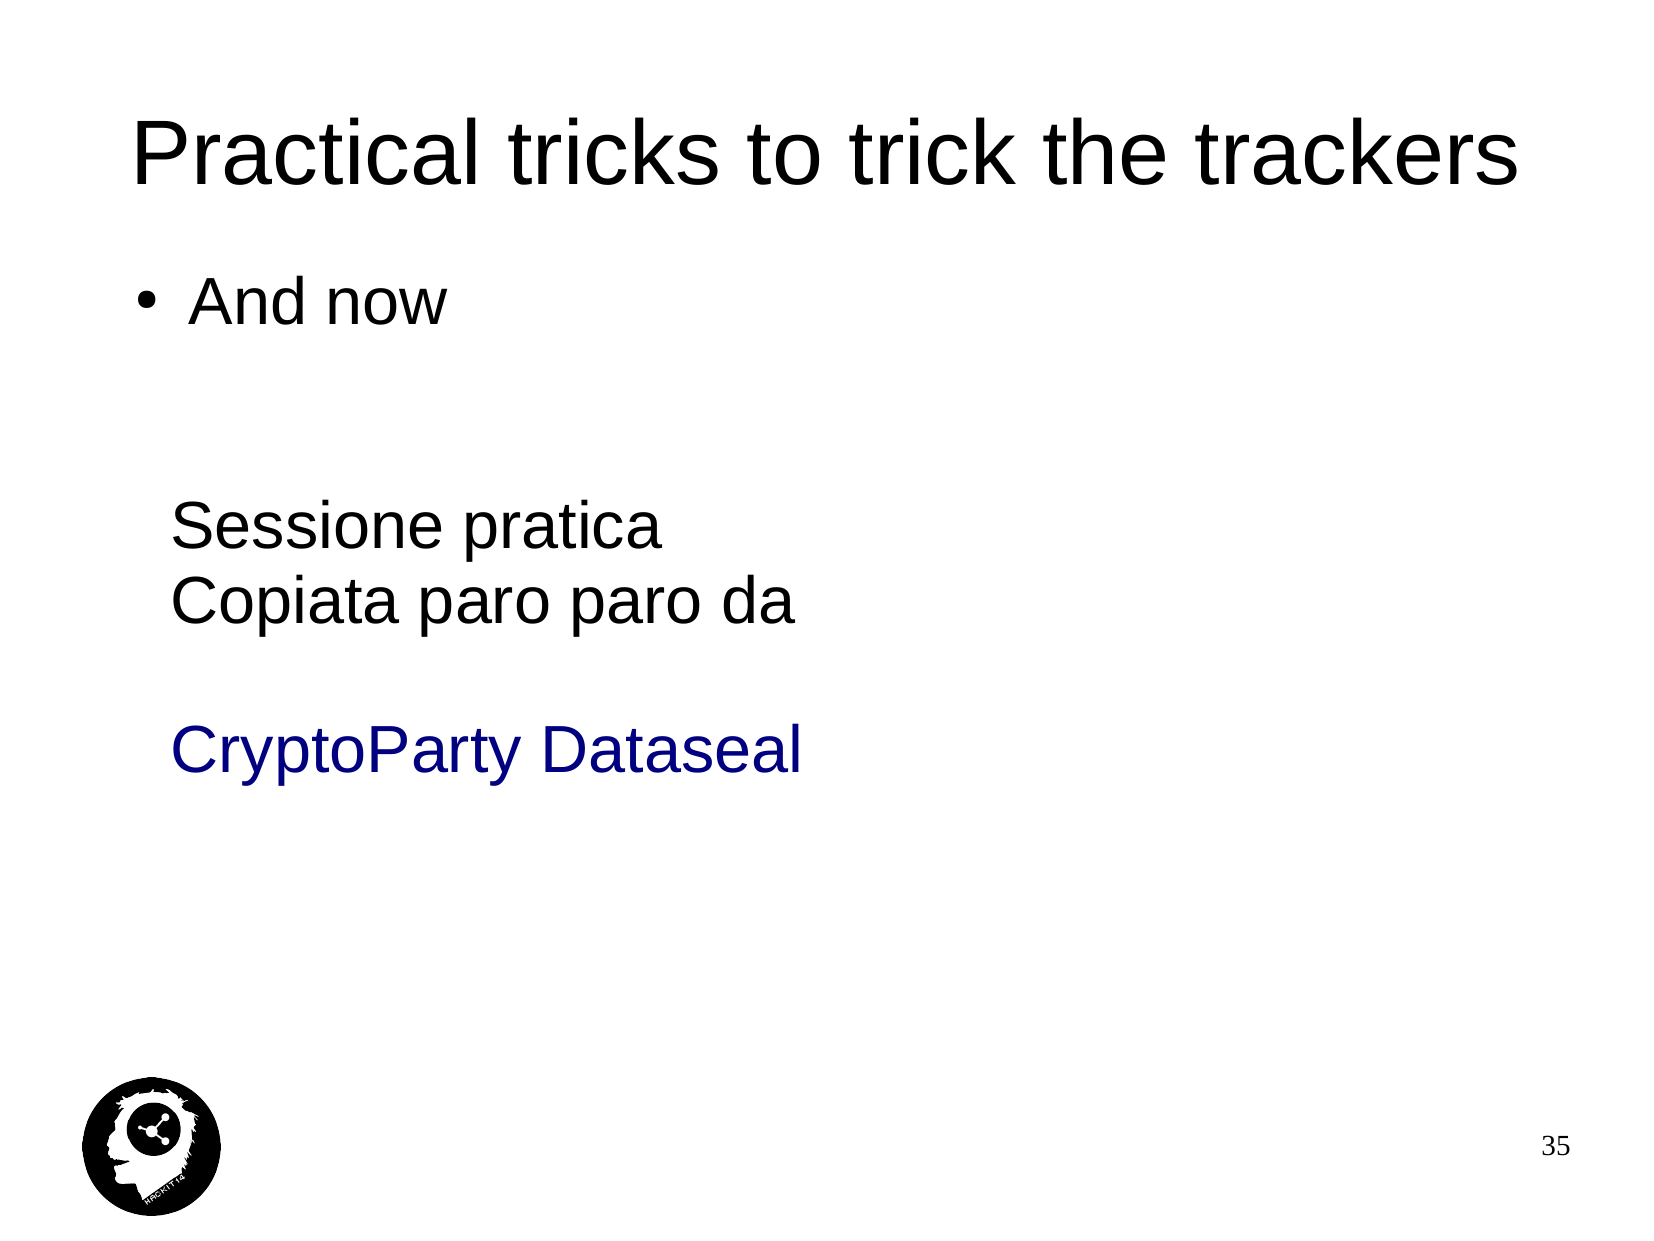

# Practical tricks to trick the trackers
 And now
Sessione pratica
Copiata paro paro da
CryptoParty Dataseal
35